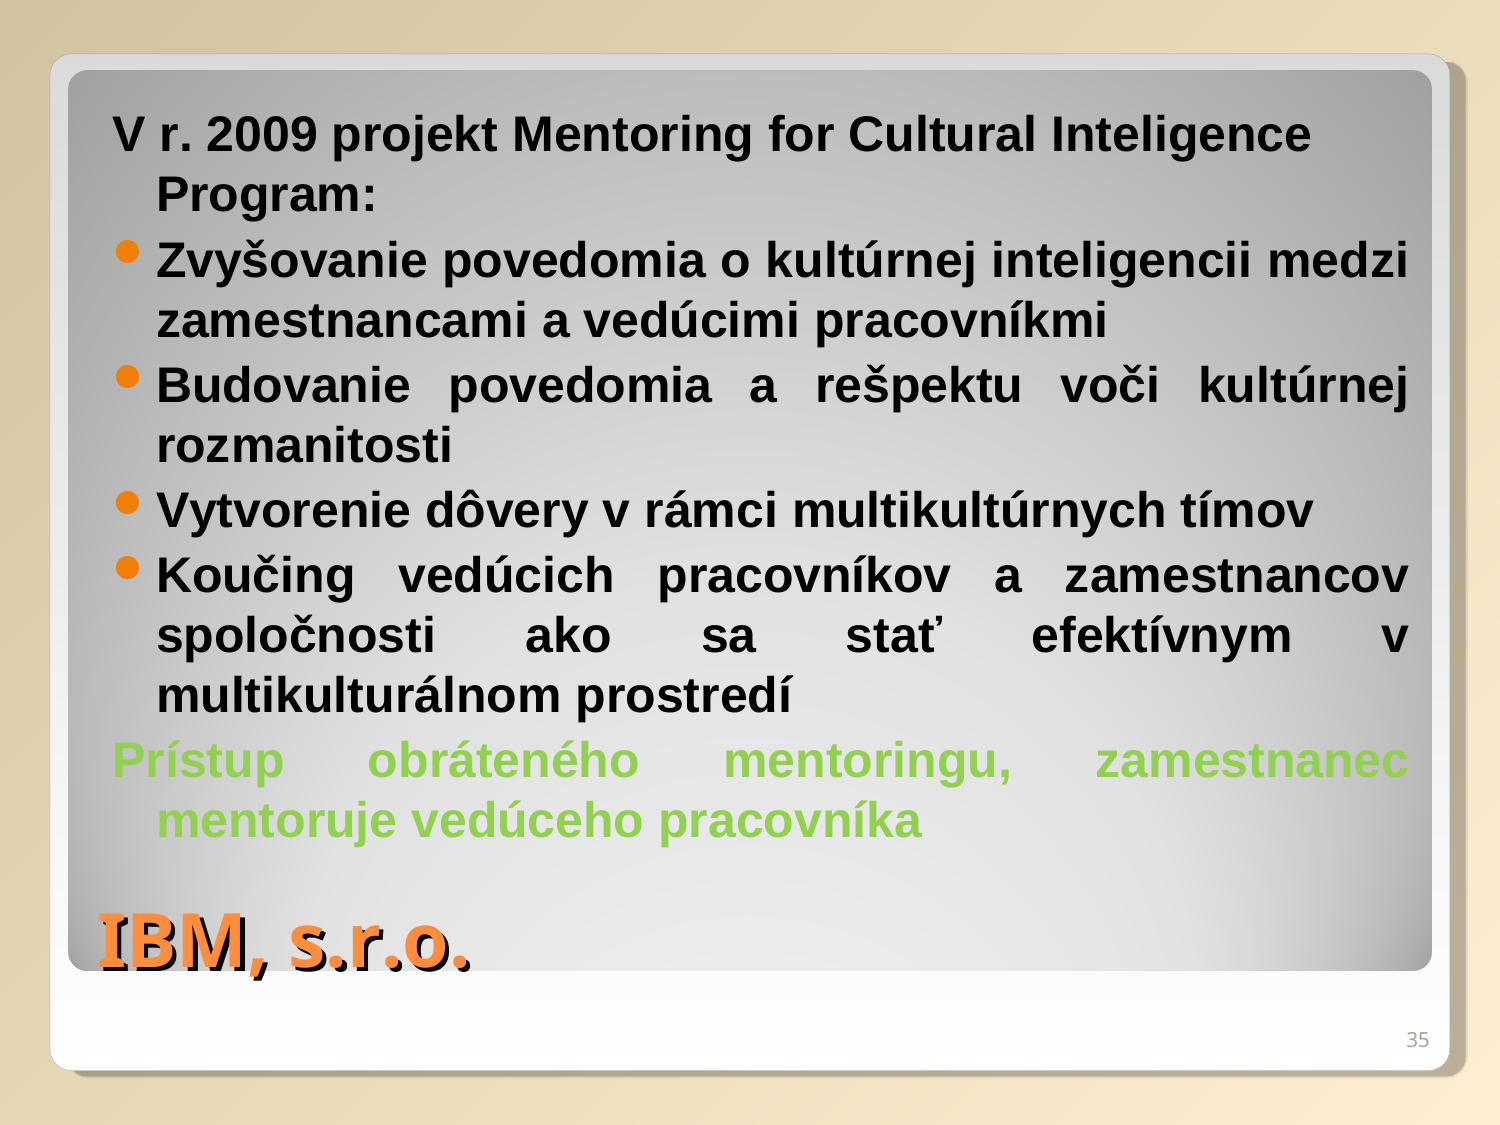

V r. 2009 projekt Mentoring for Cultural Inteligence Program:
Zvyšovanie povedomia o kultúrnej inteligencii medzi zamestnancami a vedúcimi pracovníkmi
Budovanie povedomia a rešpektu voči kultúrnej rozmanitosti
Vytvorenie dôvery v rámci multikultúrnych tímov
Koučing vedúcich pracovníkov a zamestnancov spoločnosti ako sa stať efektívnym v multikulturálnom prostredí
Prístup obráteného mentoringu, zamestnanec mentoruje vedúceho pracovníka
# IBM, s.r.o.